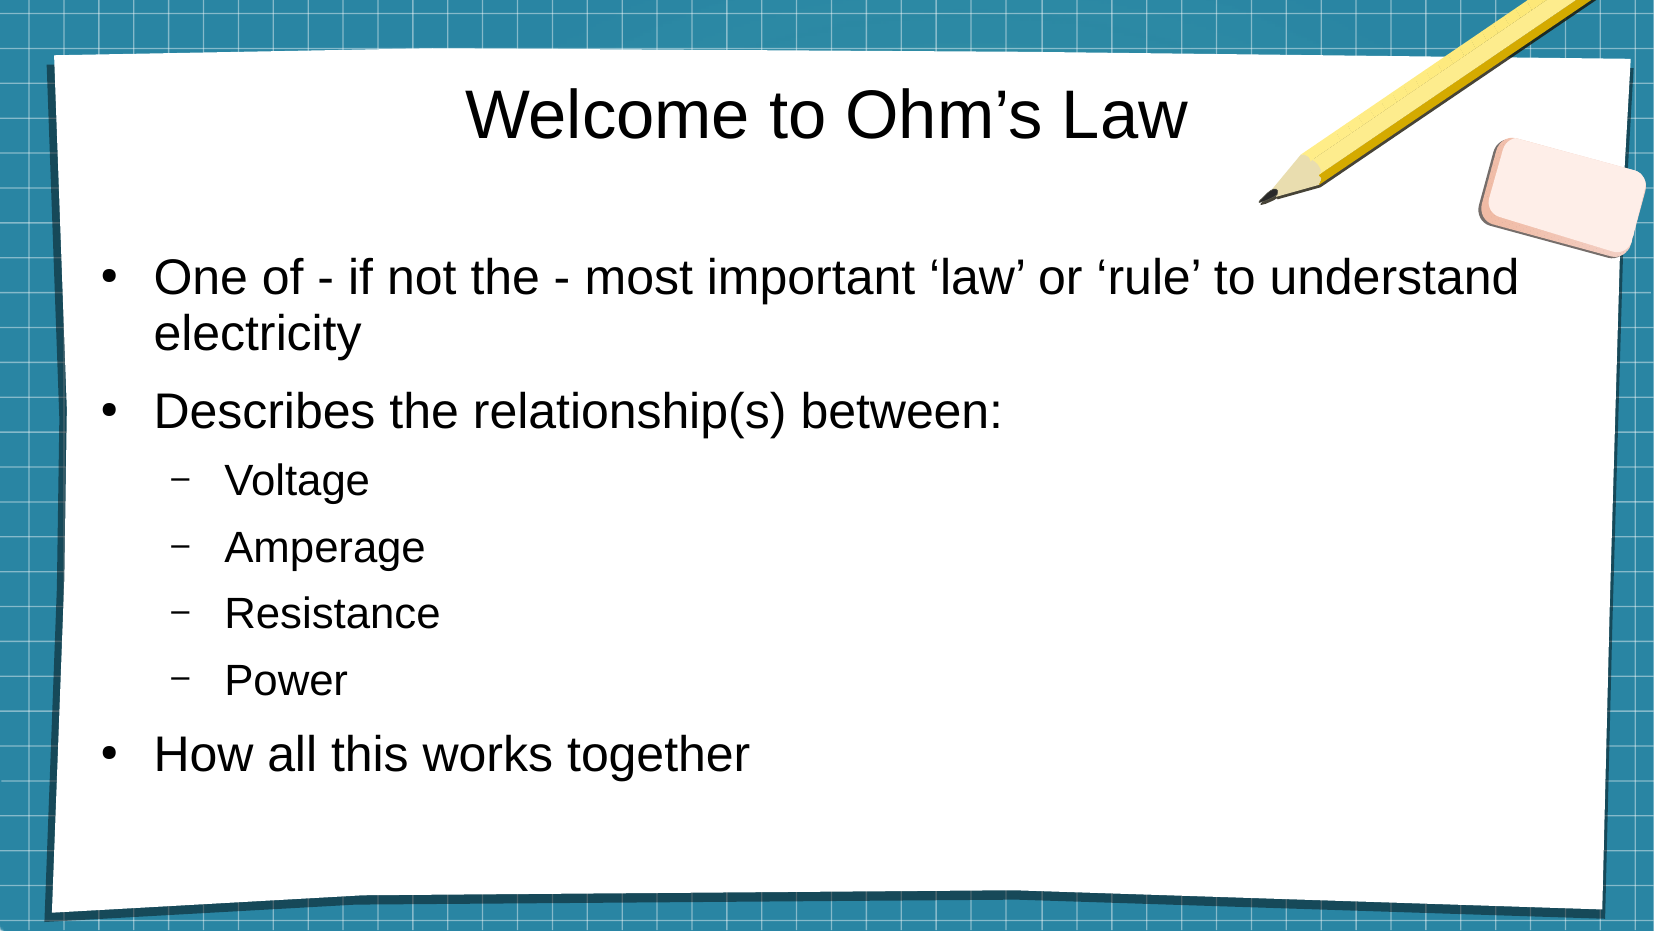

# Welcome to Ohm’s Law
One of - if not the - most important ‘law’ or ‘rule’ to understand electricity
Describes the relationship(s) between:
Voltage
Amperage
Resistance
Power
How all this works together